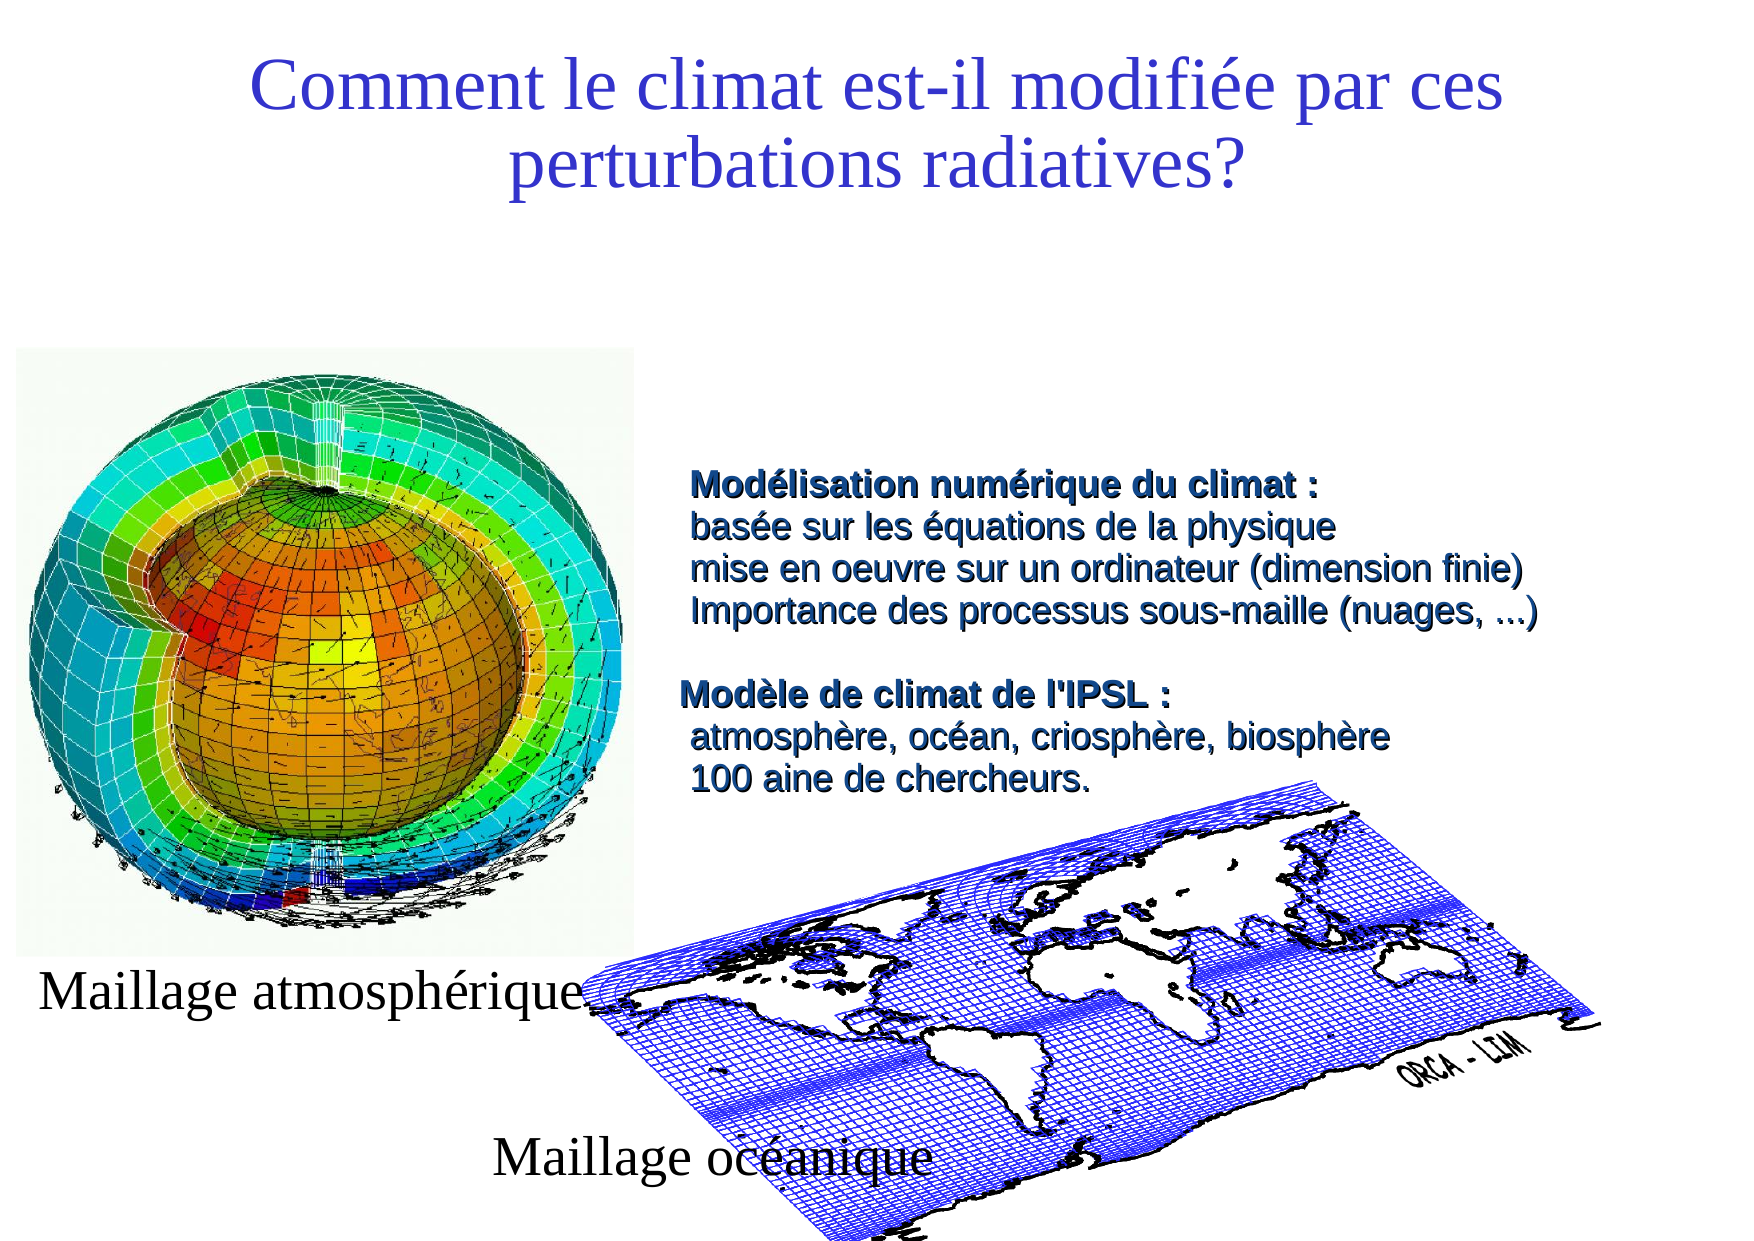

Comment le climat est-il modifiée par ces perturbations radiatives?
 Modélisation numérique du climat :
 basée sur les équations de la physique
 mise en oeuvre sur un ordinateur (dimension finie)‏
 Importance des processus sous-maille (nuages, ...)‏
Modèle de climat de l'IPSL :
 atmosphère, océan, criosphère, biosphère
 100 aine de chercheurs.
Maillage atmosphérique
Maillage océanique